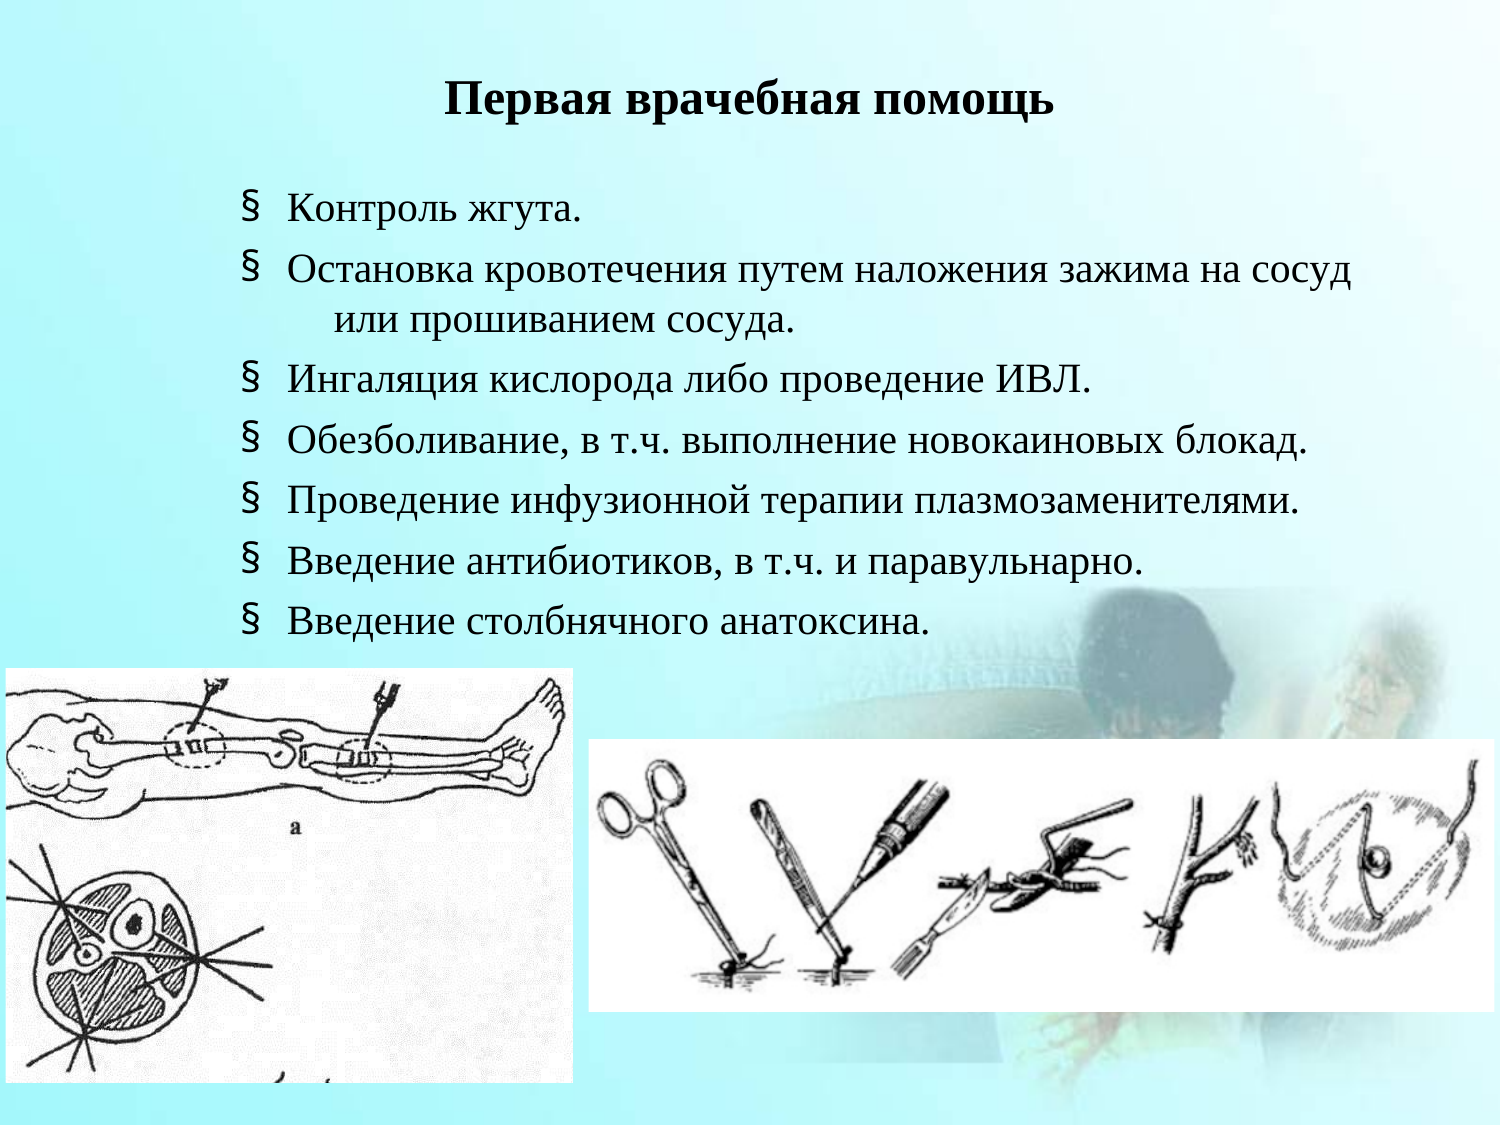

# Первая врачебная помощь
Контроль жгута.
Остановка кровотечения путем наложения зажима на сосуд или прошиванием сосуда.
Ингаляция кислорода либо проведение ИВЛ.
Обезболивание, в т.ч. выполнение новокаиновых блокад.
Проведение инфузионной терапии плазмозаменителями.
Введение антибиотиков, в т.ч. и паравульнарно.
Введение столбнячного анатоксина.